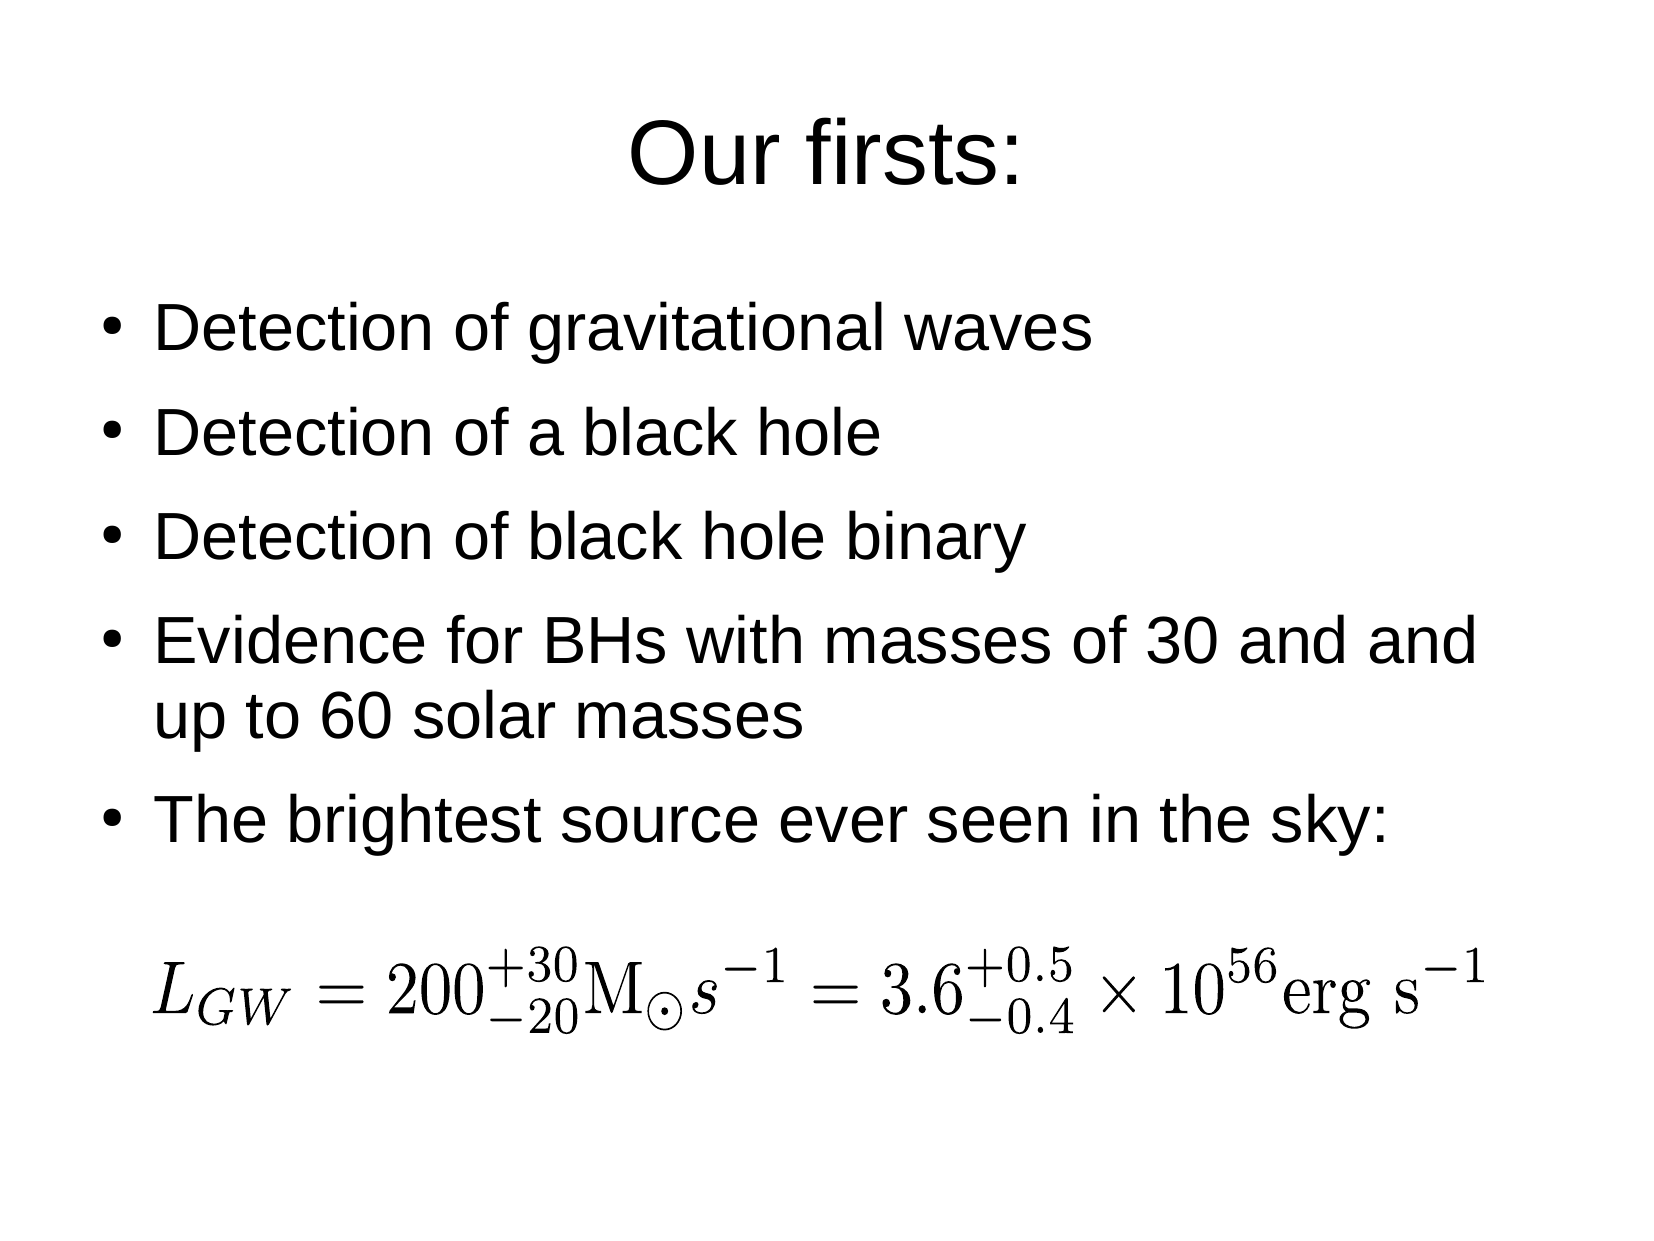

# Our firsts:
Detection of gravitational waves
Detection of a black hole
Detection of black hole binary
Evidence for BHs with masses of 30 and and up to 60 solar masses
The brightest source ever seen in the sky: